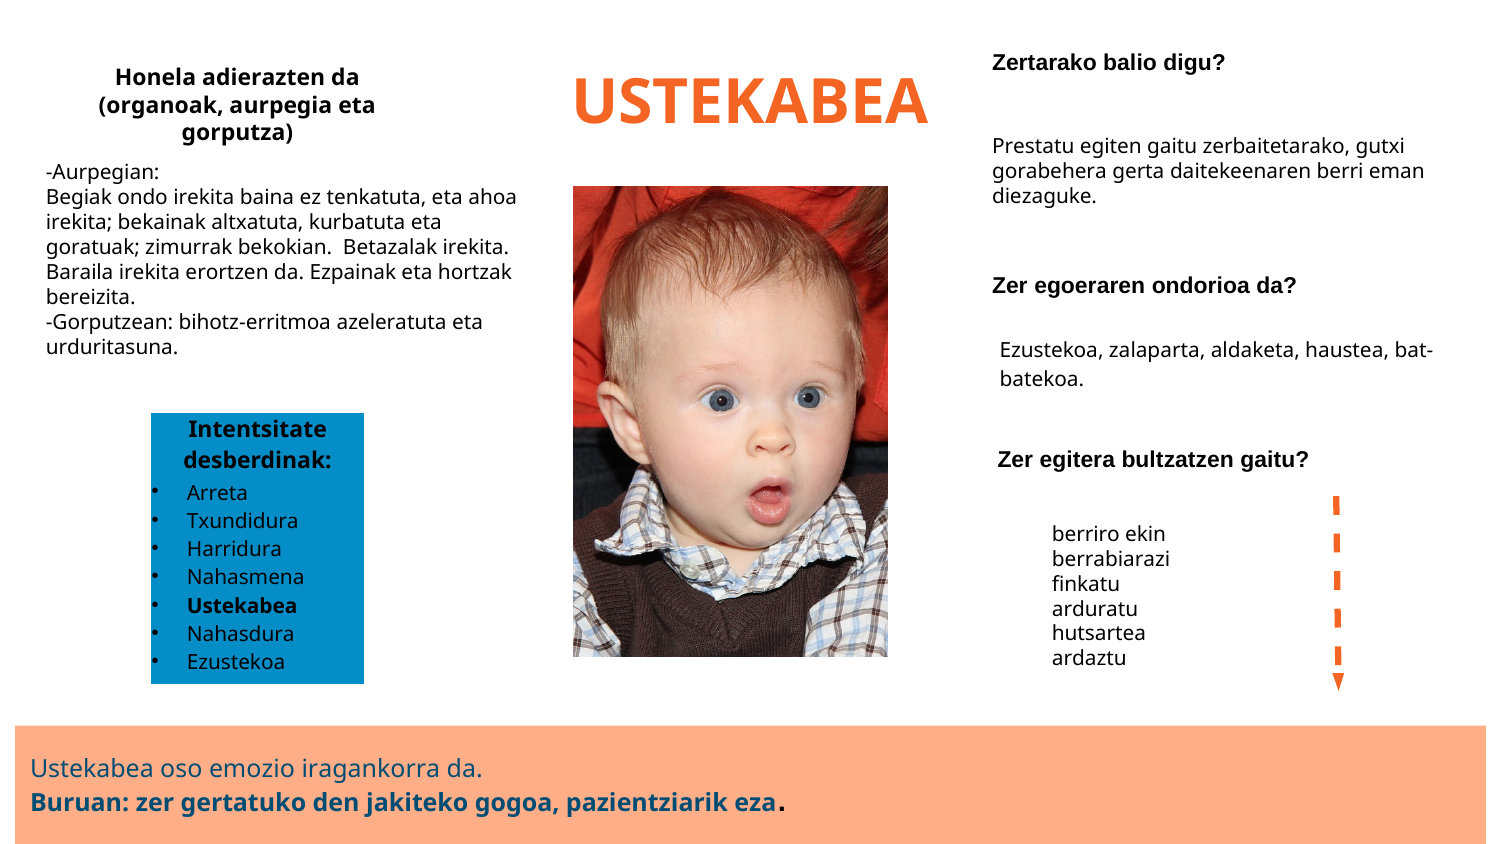

Zertarako balio digu?
# USTEKABEA
Honela adierazten da
(organoak, aurpegia eta gorputza)
Prestatu egiten gaitu zerbaitetarako, gutxi gorabehera gerta daitekeenaren berri eman diezaguke.
-Aurpegian:
Begiak ondo irekita baina ez tenkatuta, eta ahoa irekita; bekainak altxatuta, kurbatuta eta goratuak; zimurrak bekokian. Betazalak irekita.
Baraila irekita erortzen da. Ezpainak eta hortzak bereizita.
-Gorputzean: bihotz-erritmoa azeleratuta eta urduritasuna.
Zer egoeraren ondorioa da?
Ezustekoa, zalaparta, aldaketa, haustea, bat-batekoa.
| Intentsitate desberdinak: |
| --- |
| Arreta Txundidura Harridura Nahasmena Ustekabea Nahasdura Ezustekoa |
Zer egitera bultzatzen gaitu?
berriro ekin
berrabiarazi
finkatu
arduratu
hutsartea
ardaztu
Ustekabea oso emozio iragankorra da.
Buruan: zer gertatuko den jakiteko gogoa, pazientziarik eza.